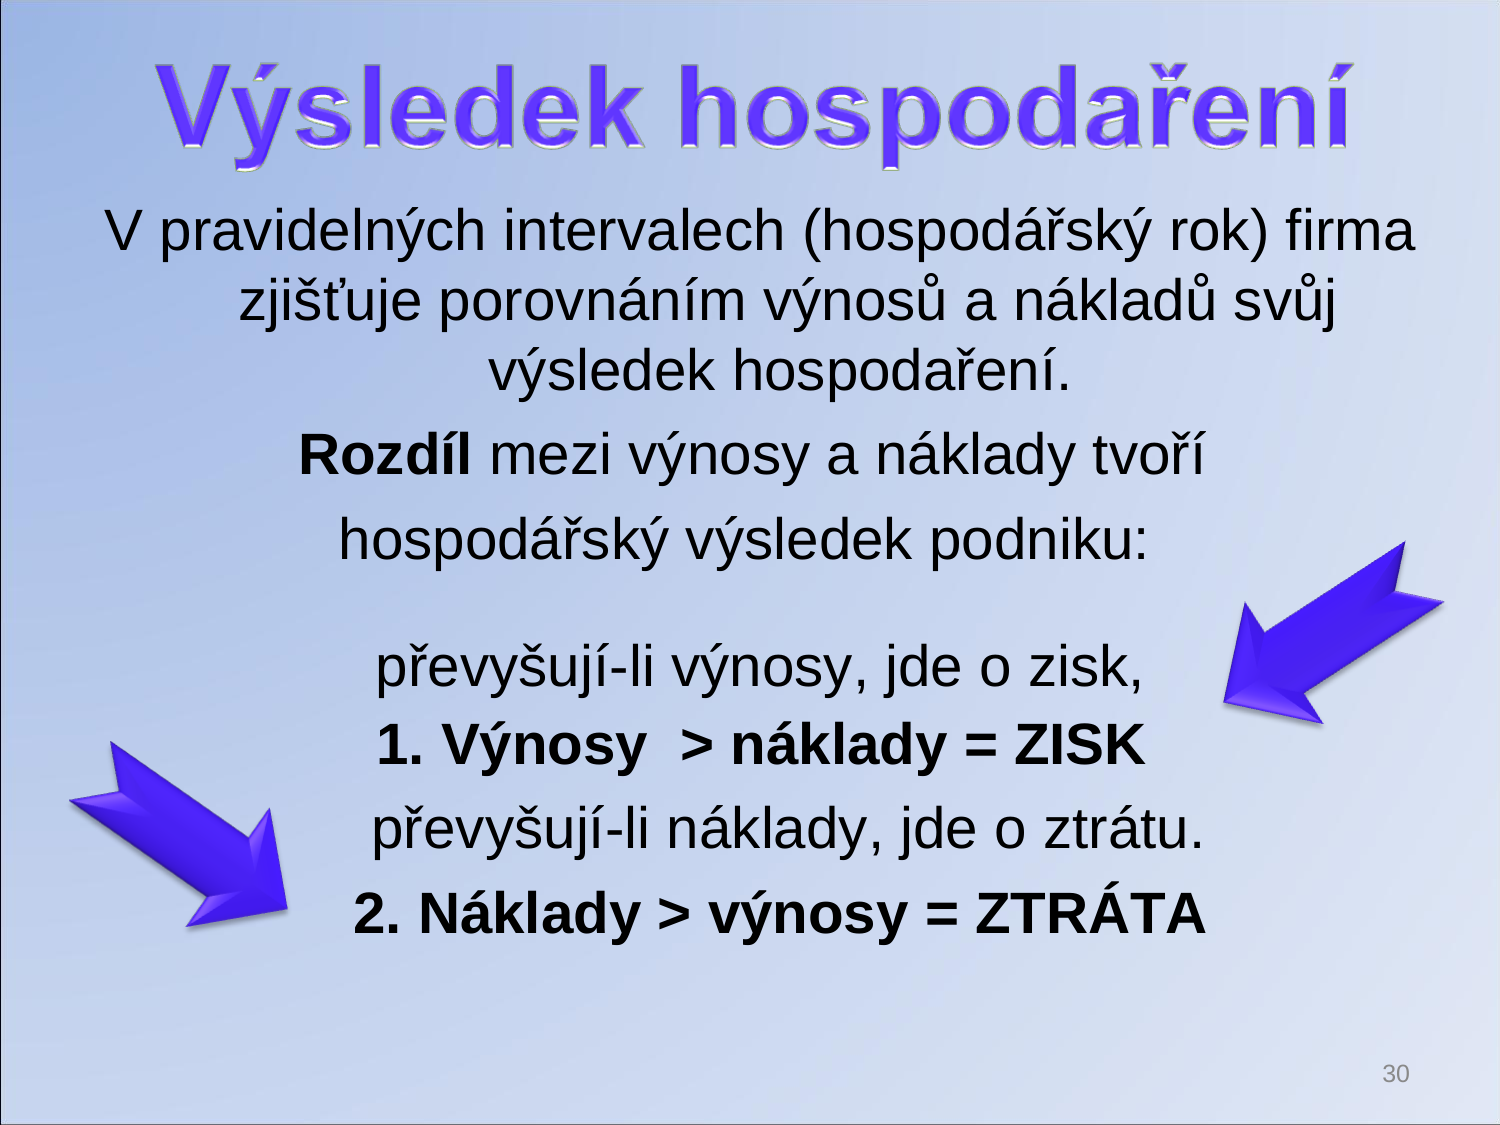

# V pravidelných intervalech (hospodářský rok) firma zjišťuje porovnáním výnosů a nákladů svůj výsledek hospodaření.
Rozdíl mezi výnosy a náklady tvoří
hospodářský výsledek podniku:
převyšují-li výnosy, jde o zisk,
1. Výnosy  > náklady = ZISK
	převyšují-li náklady, jde o ztrátu.
	2. Náklady > výnosy = ZTRÁTA